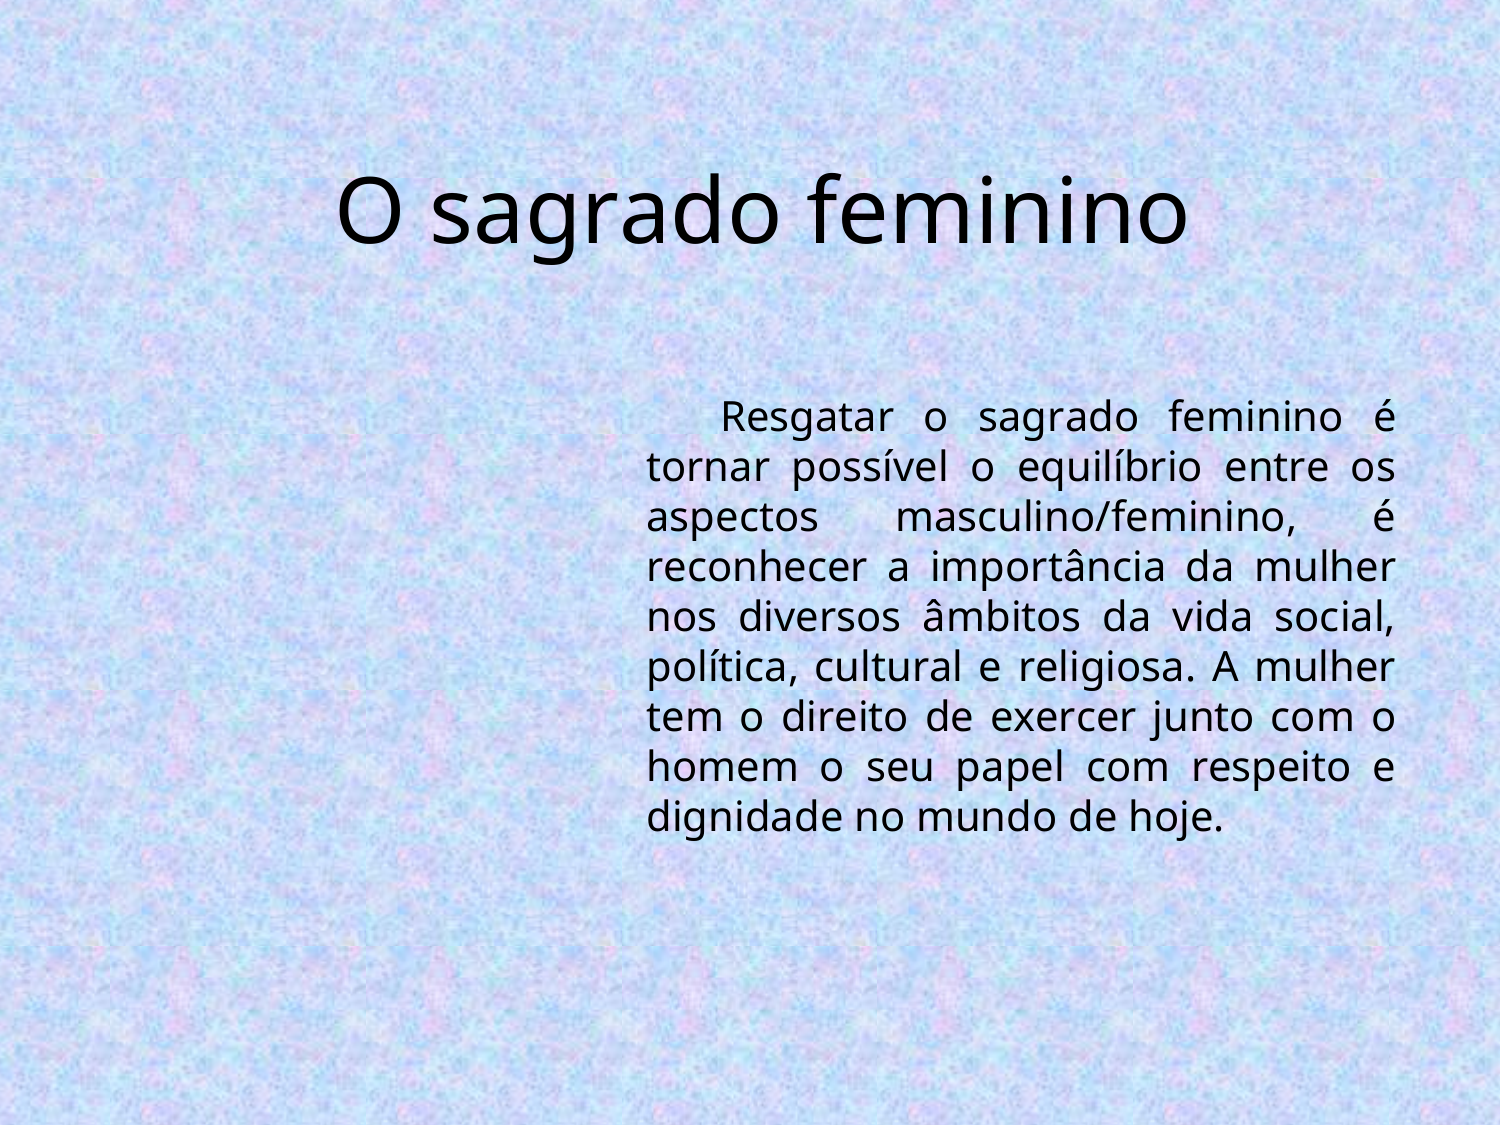

# O sagrado feminino
Resgatar o sagrado feminino é tornar possível o equilíbrio entre os aspectos masculino/feminino, é reconhecer a importância da mulher nos diversos âmbitos da vida social, política, cultural e religiosa. A mulher tem o direito de exercer junto com o homem o seu papel com respeito e dignidade no mundo de hoje.